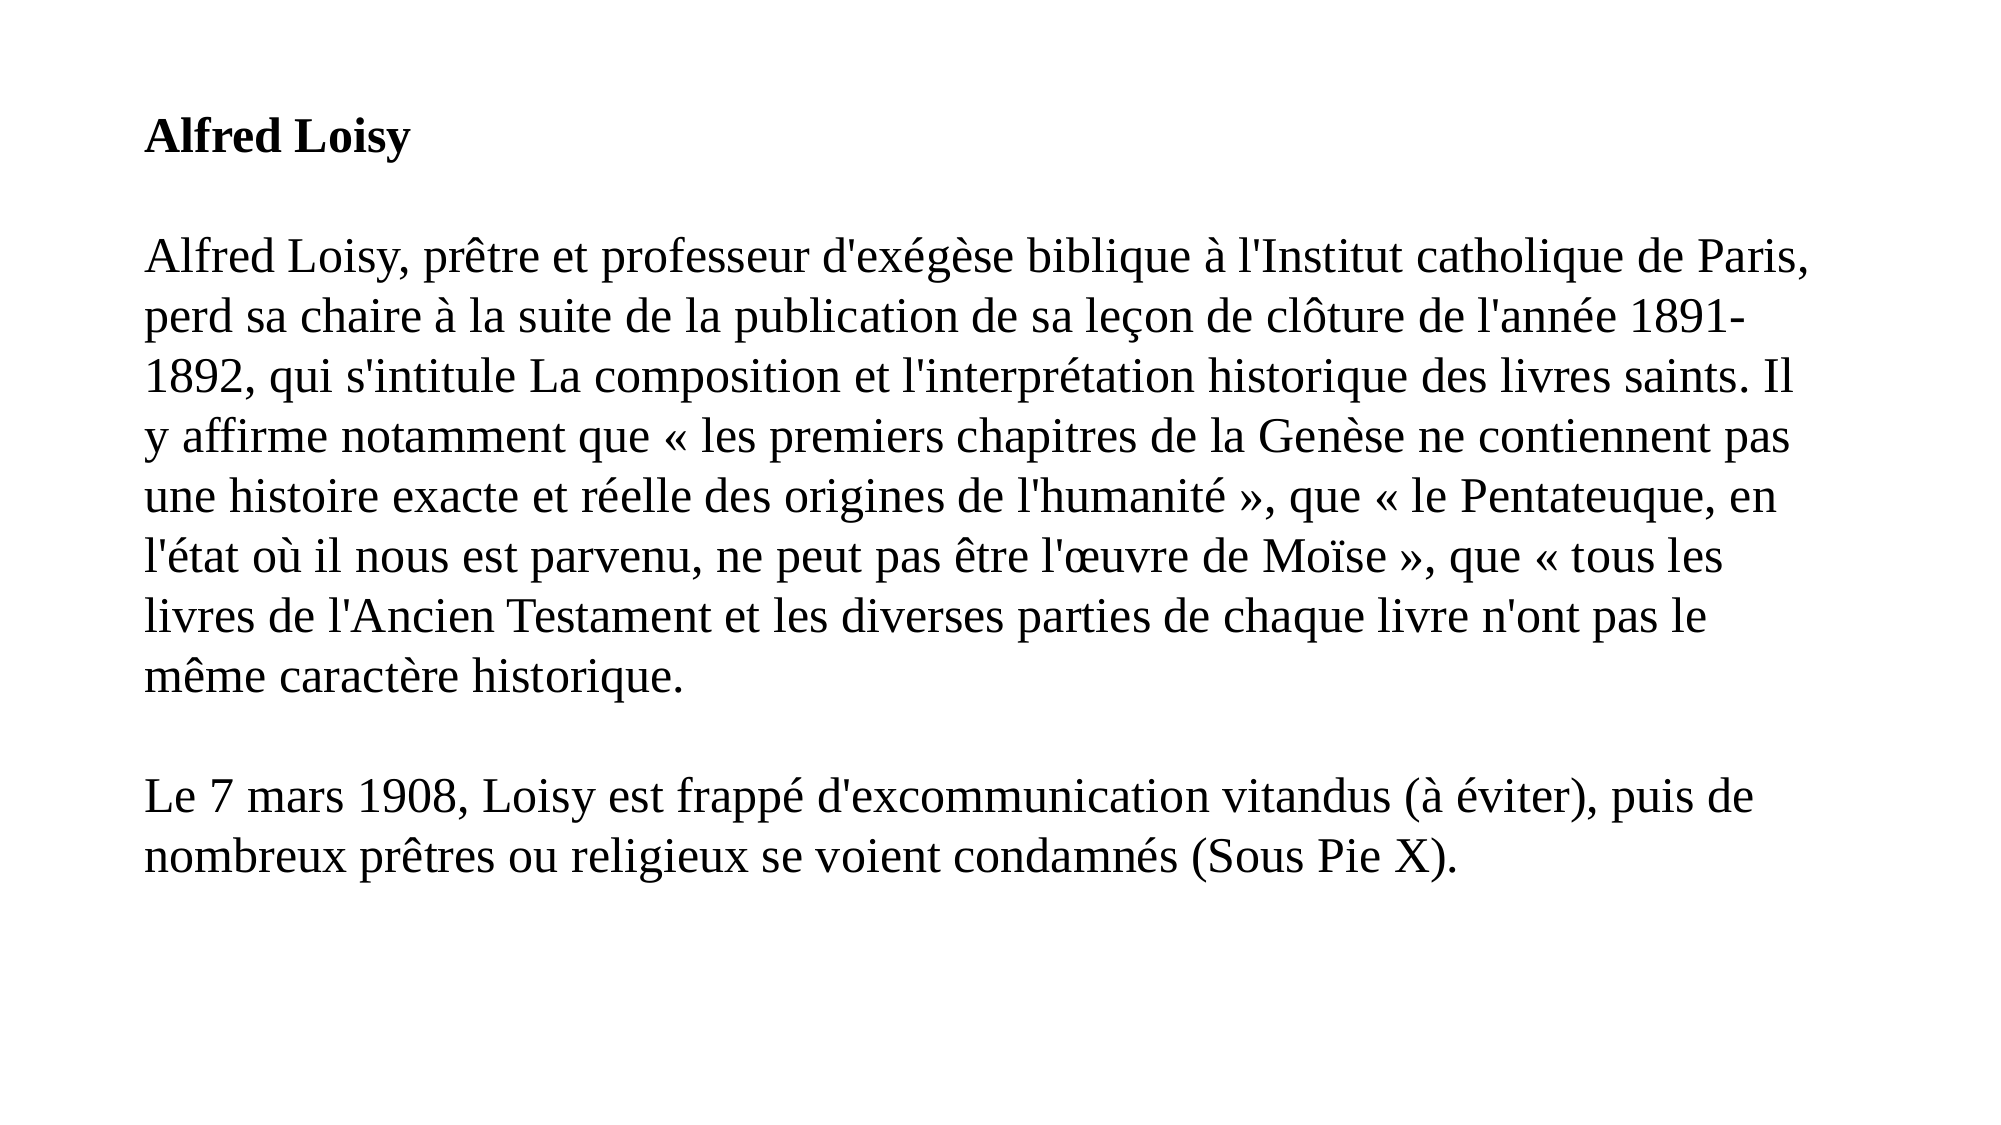

Alfred Loisy
Alfred Loisy, prêtre et professeur d'exégèse biblique à l'Institut catholique de Paris, perd sa chaire à la suite de la publication de sa leçon de clôture de l'année 1891-1892, qui s'intitule La composition et l'interprétation historique des livres saints. Il y affirme notamment que « les premiers chapitres de la Genèse ne contiennent pas une histoire exacte et réelle des origines de l'humanité », que « le Pentateuque, en l'état où il nous est parvenu, ne peut pas être l'œuvre de Moïse », que « tous les livres de l'Ancien Testament et les diverses parties de chaque livre n'ont pas le même caractère historique.
Le 7 mars 1908, Loisy est frappé d'excommunication vitandus (à éviter), puis de nombreux prêtres ou religieux se voient condamnés (Sous Pie X).